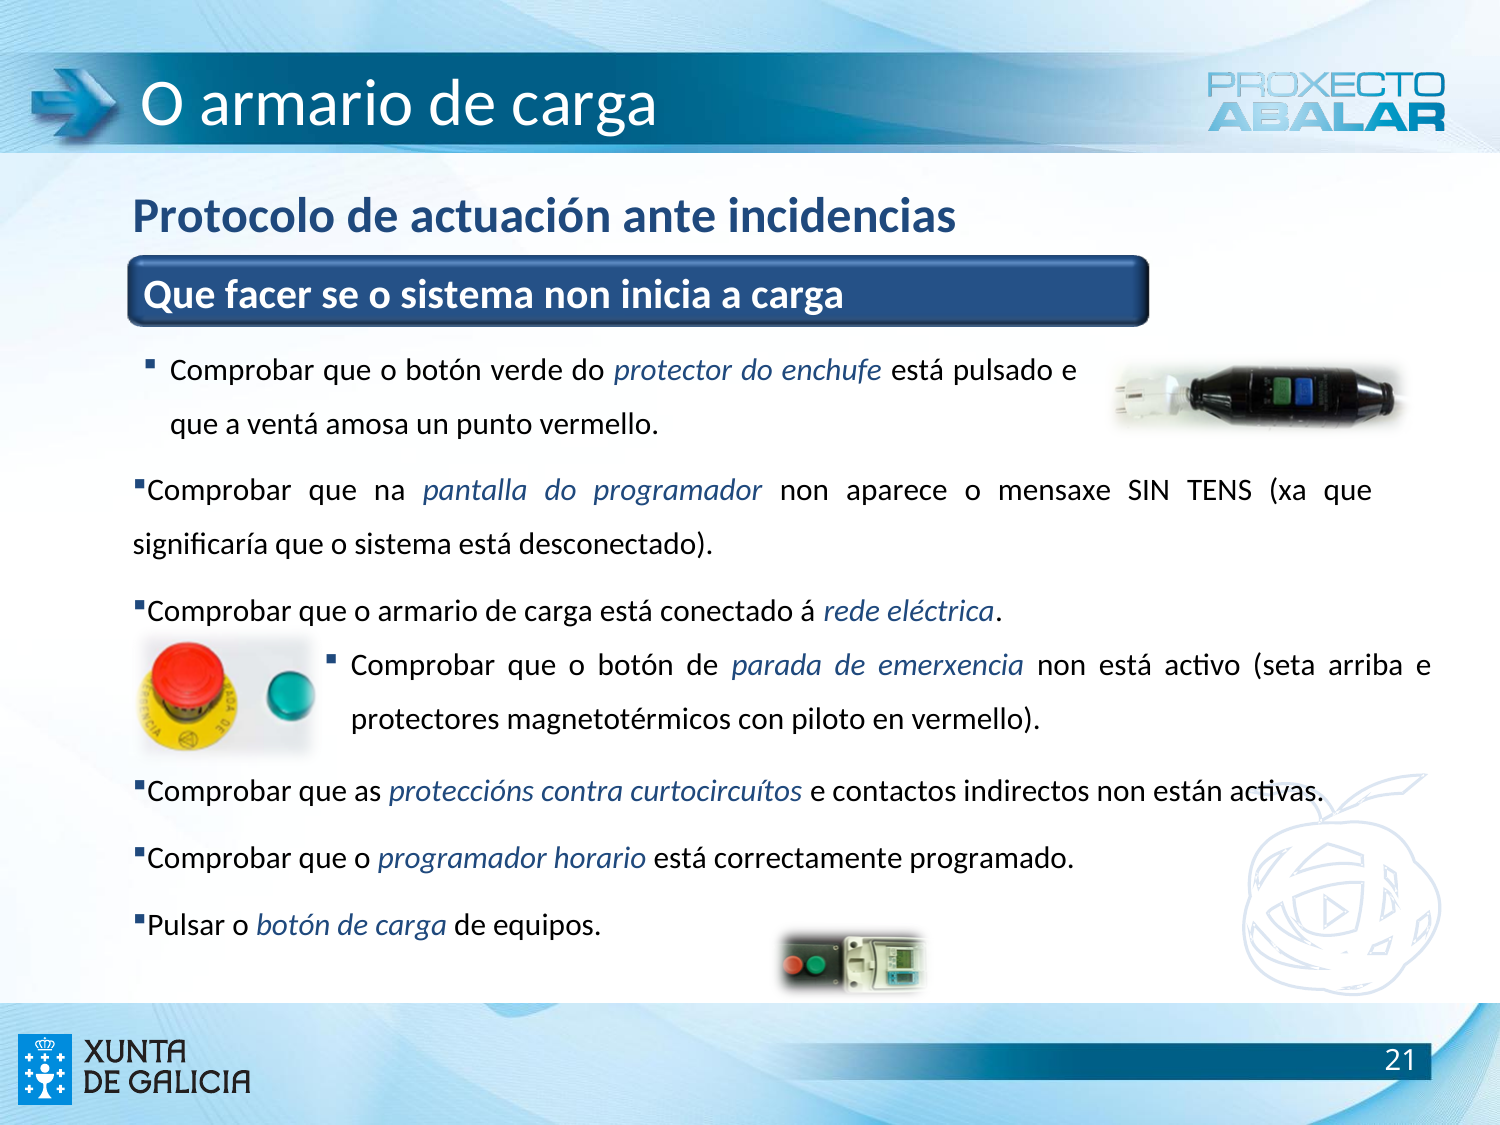

O armario de carga
Protocolo de actuación ante incidencias
Comprobar que na pantalla do programador non aparece o mensaxe SIN TENS (xa que significaría que o sistema está desconectado).
Comprobar que o armario de carga está conectado á rede eléctrica.
Comprobar que as proteccións contra curtocircuítos e contactos indirectos non están activas.
Comprobar que o programador horario está correctamente programado.
Pulsar o botón de carga de equipos.
Que facer se o sistema non inicia a carga
Comprobar que o botón verde do protector do enchufe está pulsado e que a ventá amosa un punto vermello.
Comprobar que o botón de parada de emerxencia non está activo (seta arriba e protectores magnetotérmicos con piloto en vermello).